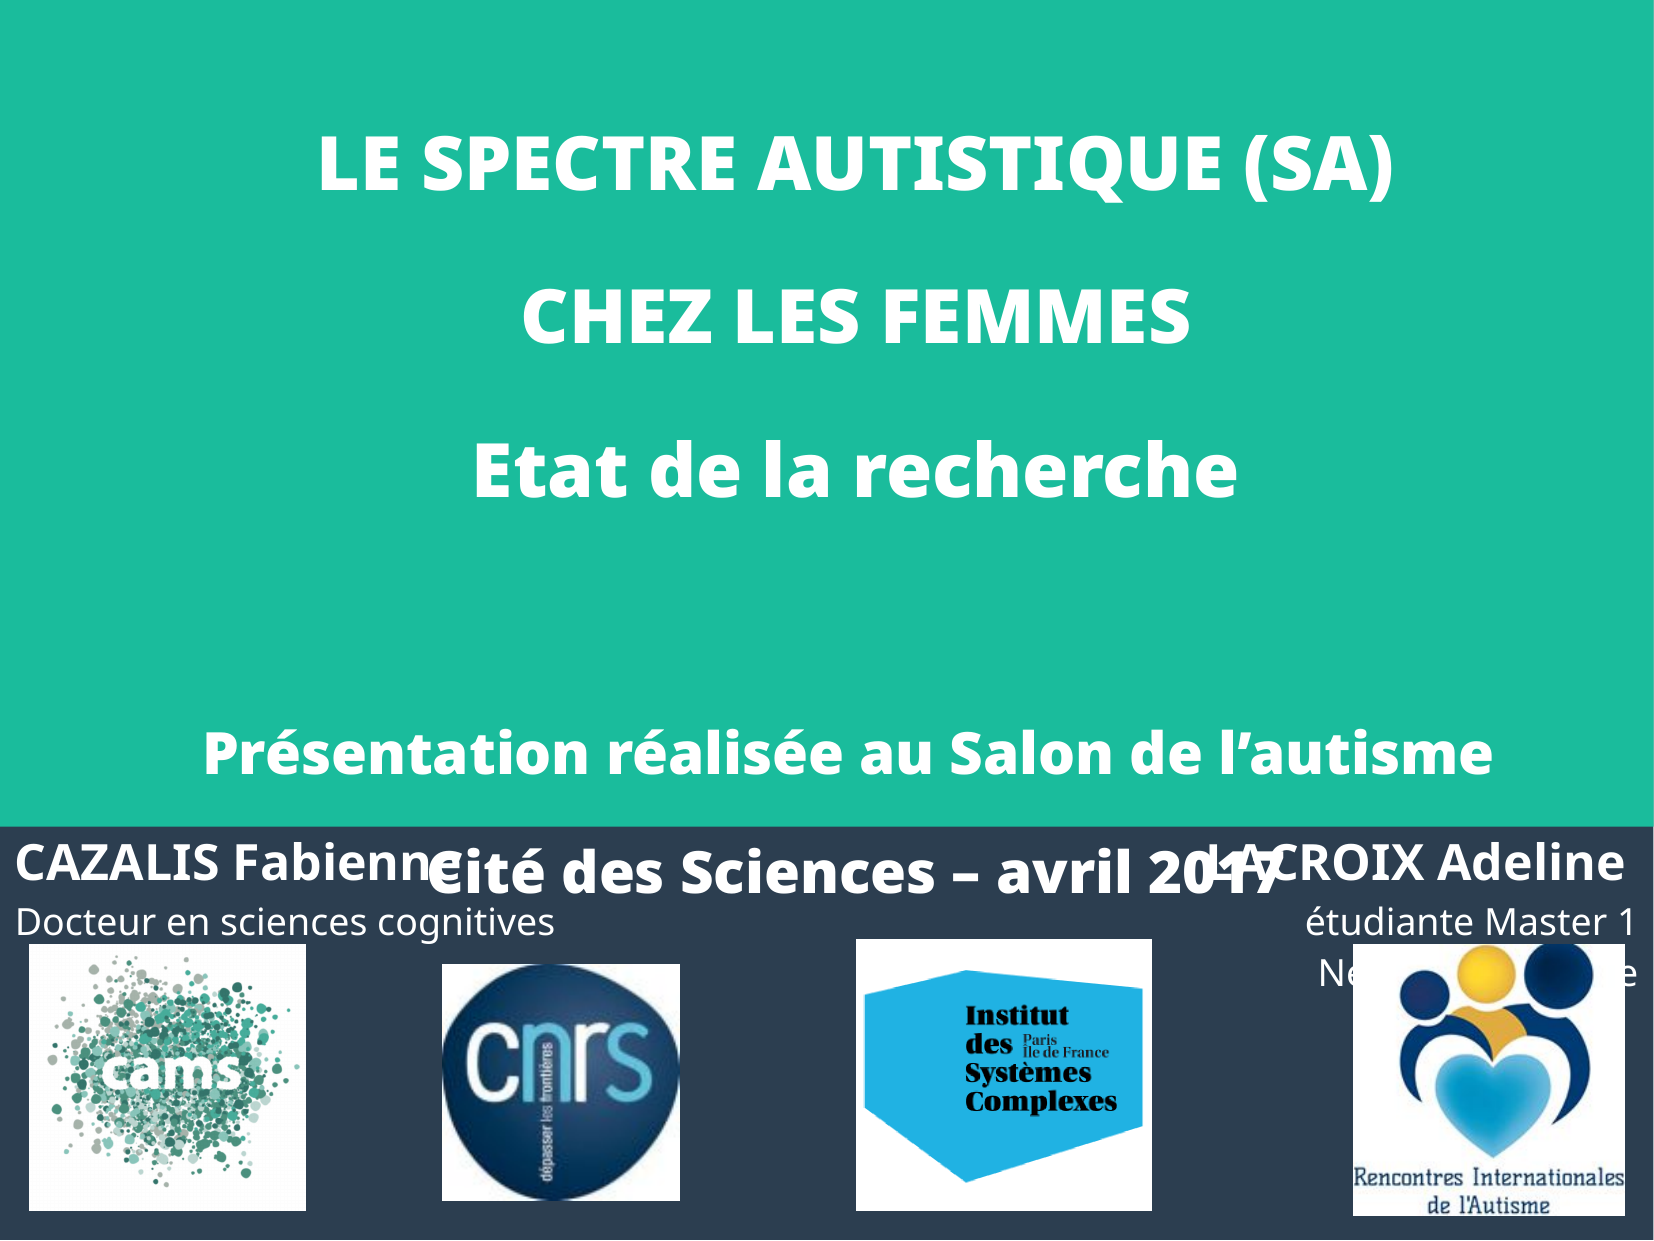

# LE SPECTRE AUTISTIQUE (SA) CHEZ LES FEMMES Etat de la recherche Présentation réalisée au Salon de l’autisme Cité des Sciences – avril 2017
CAZALIS Fabienne
Docteur en sciences cognitives
LACROIX Adeline
 étudiante Master 1 Neuropsychologie